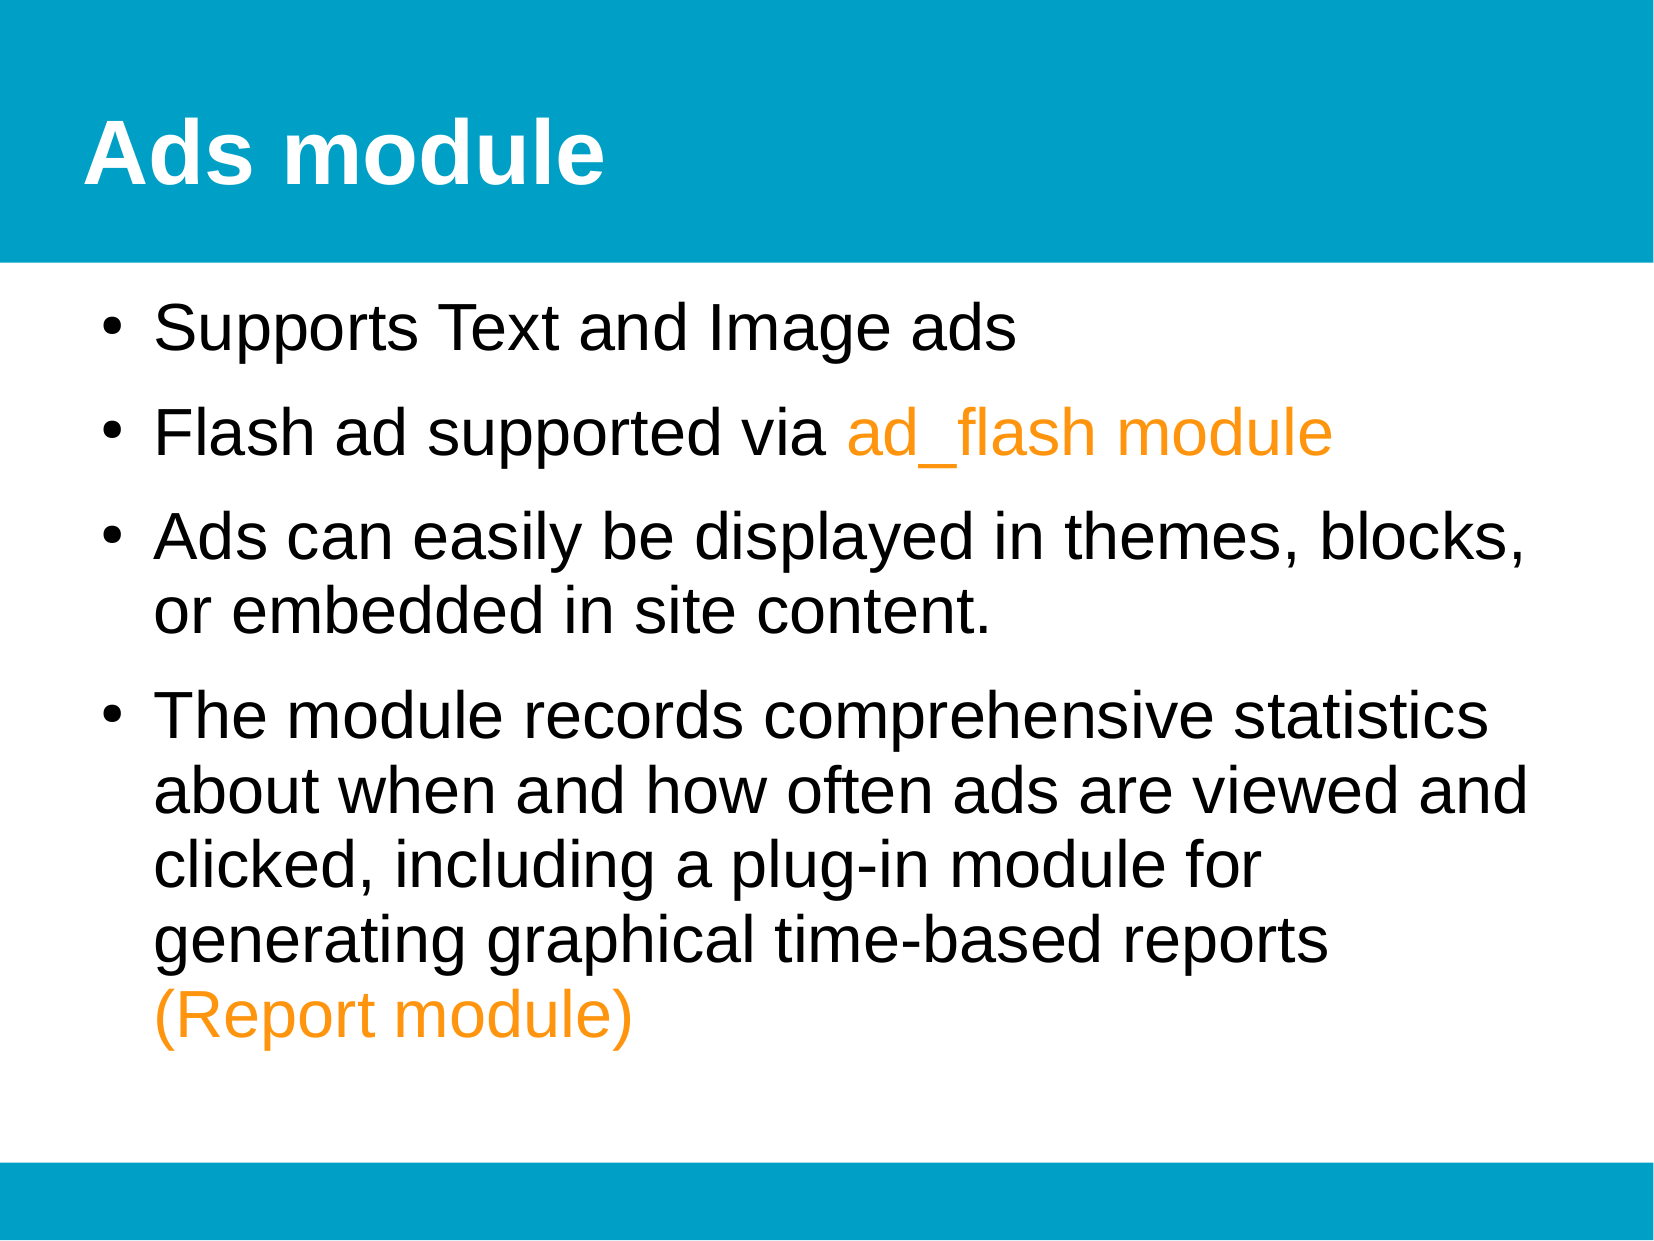

# Ads module
Supports Text and Image ads
Flash ad supported via ad_flash module
Ads can easily be displayed in themes, blocks, or embedded in site content.
The module records comprehensive statistics about when and how often ads are viewed and clicked, including a plug-in module for generating graphical time-based reports (Report module)